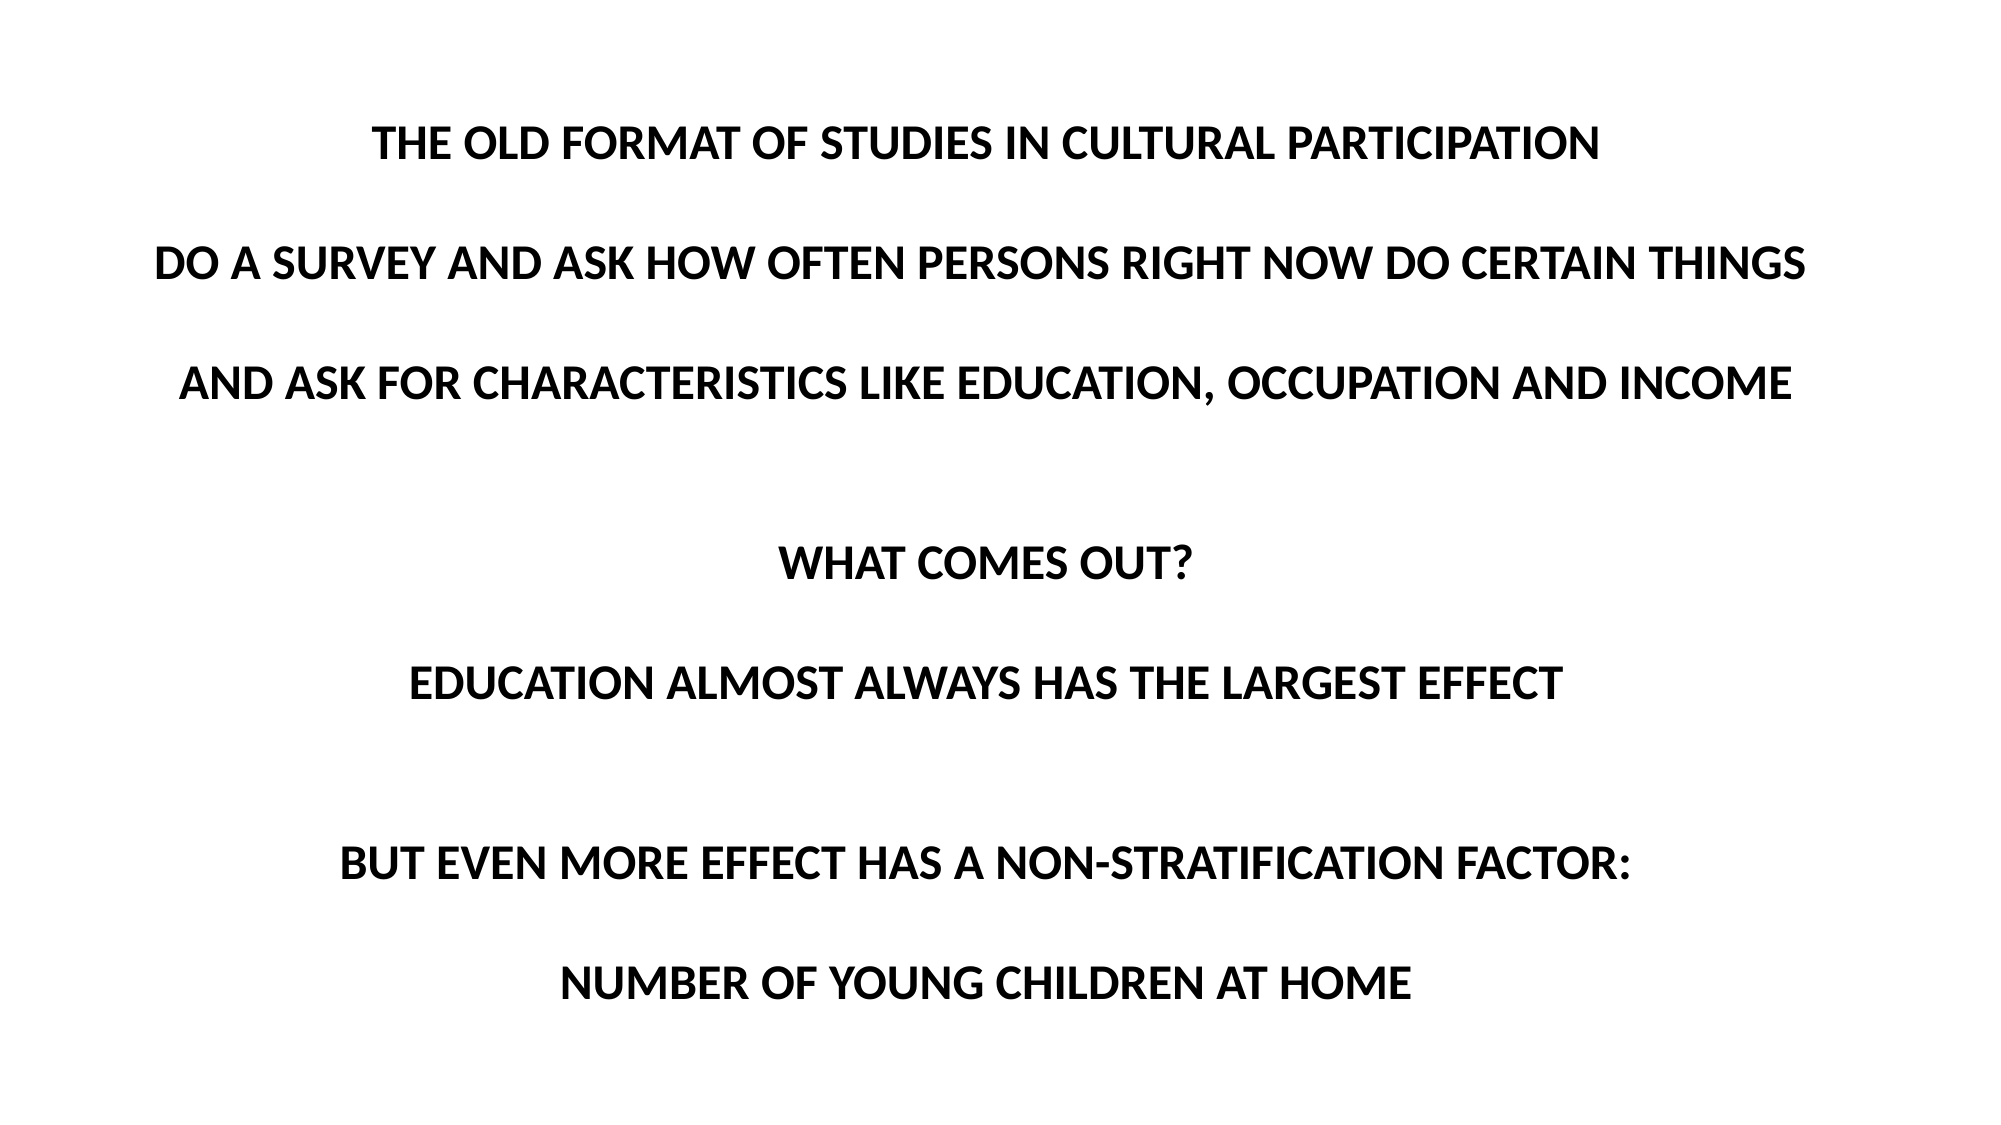

THE OLD FORMAT OF STUDIES IN CULTURAL PARTICIPATION
DO A SURVEY AND ASK HOW OFTEN PERSONS RIGHT NOW DO CERTAIN THINGS
AND ASK FOR CHARACTERISTICS LIKE EDUCATION, OCCUPATION AND INCOME
WHAT COMES OUT?
EDUCATION ALMOST ALWAYS HAS THE LARGEST EFFECT
BUT EVEN MORE EFFECT HAS A NON-STRATIFICATION FACTOR:
NUMBER OF YOUNG CHILDREN AT HOME